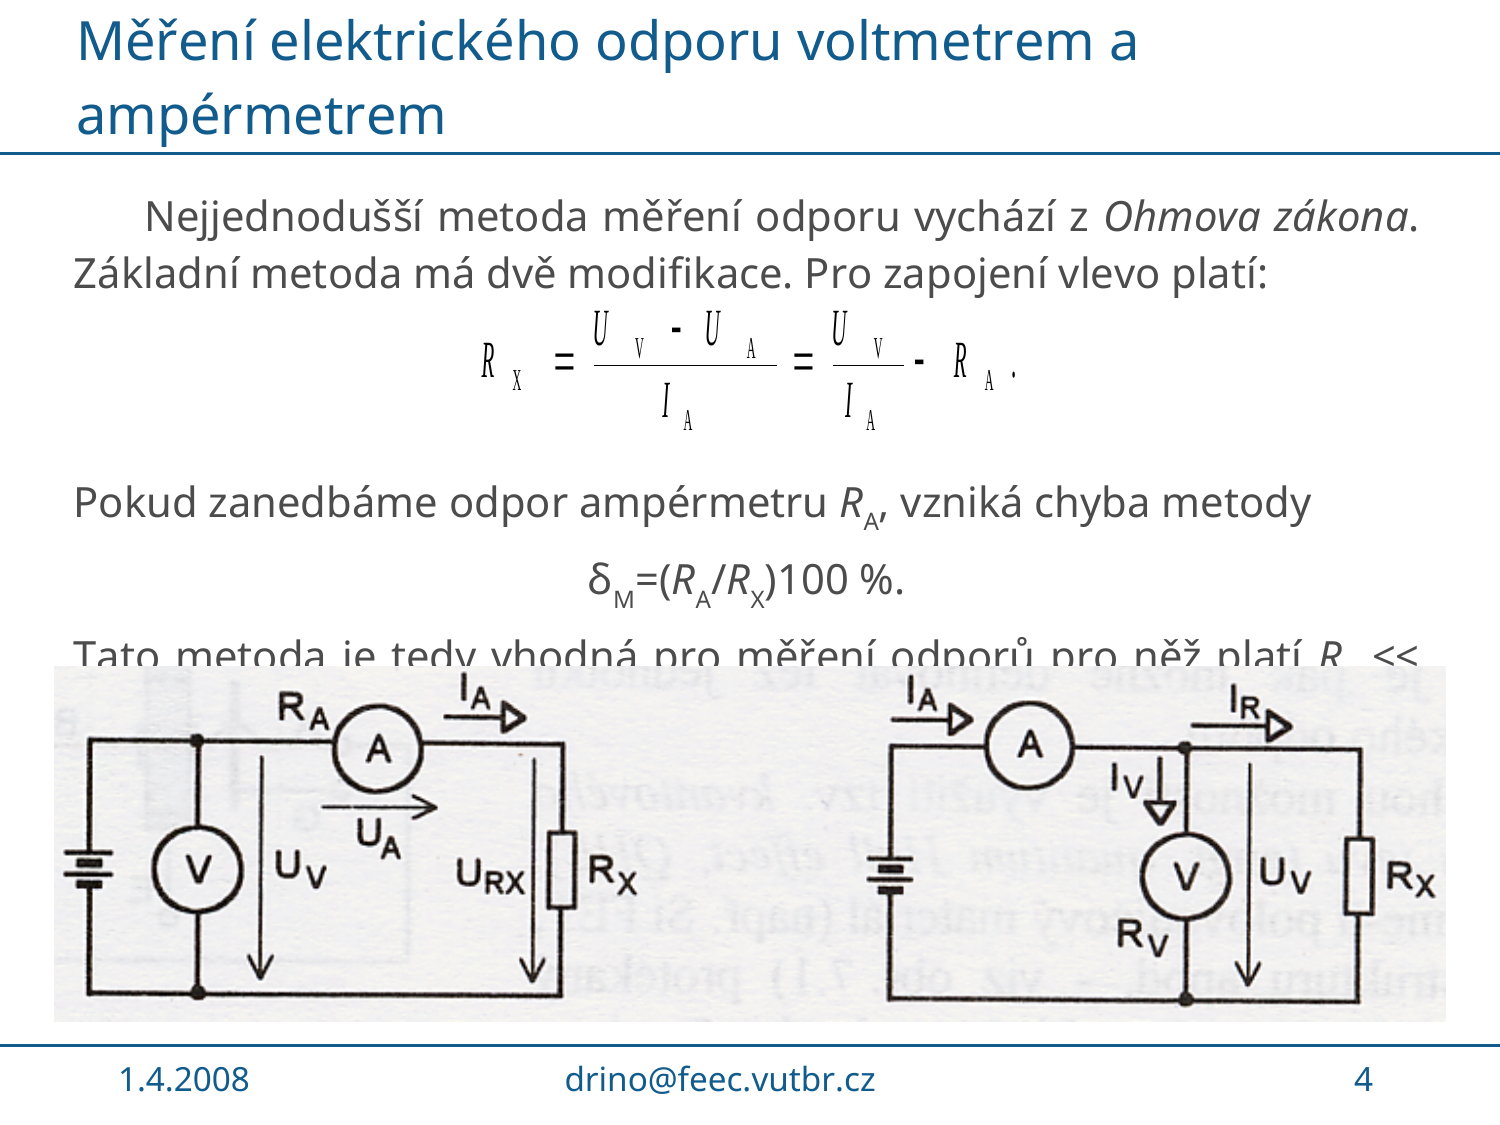

# Měření elektrického odporu voltmetrem a ampérmetrem
Nejjednodušší metoda měření odporu vychází z Ohmova zákona. Základní metoda má dvě modifikace. Pro zapojení vlevo platí:
Pokud zanedbáme odpor ampérmetru RA, vzniká chyba metody
δM=(RA/RX)100 %.
Tato metoda je tedy vhodná pro měření odporů pro něž platí RA << RX.
1.4.2008
drino@feec.vutbr.cz